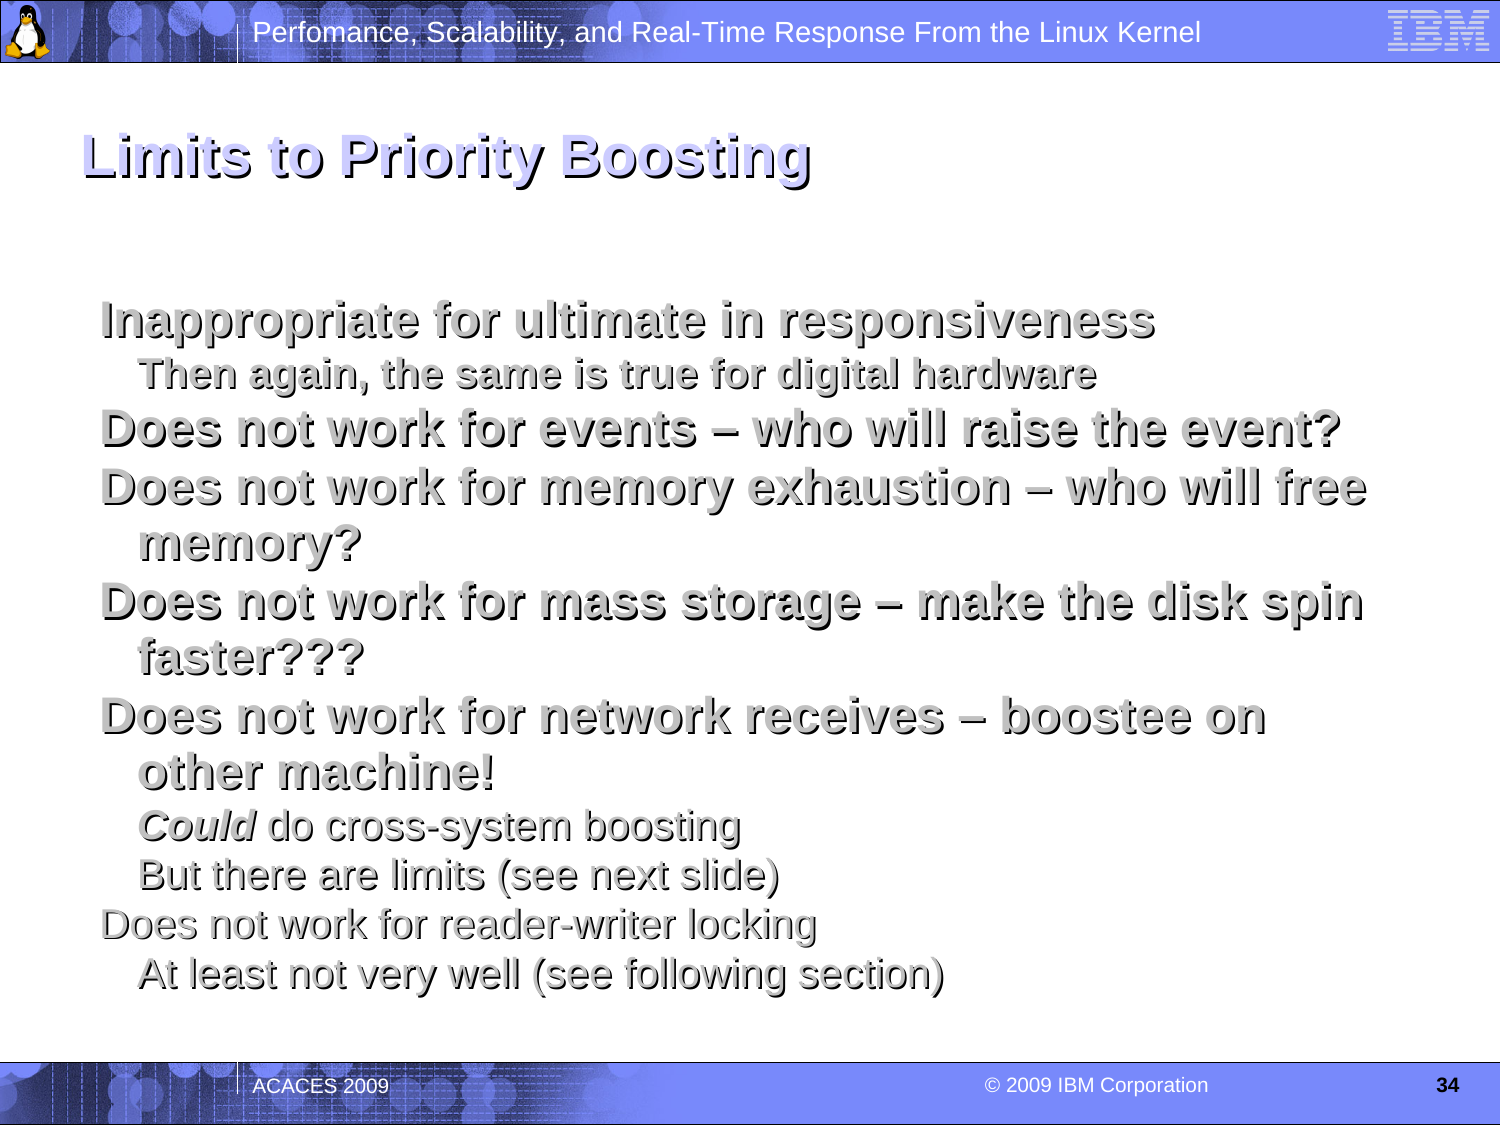

# Limits to Priority Boosting
Inappropriate for ultimate in responsiveness
Then again, the same is true for digital hardware
Does not work for events – who will raise the event?
Does not work for memory exhaustion – who will free memory?
Does not work for mass storage – make the disk spin faster???
Does not work for network receives – boostee on other machine!
Could do cross-system boosting
But there are limits (see next slide)
Does not work for reader-writer locking
At least not very well (see following section)
34